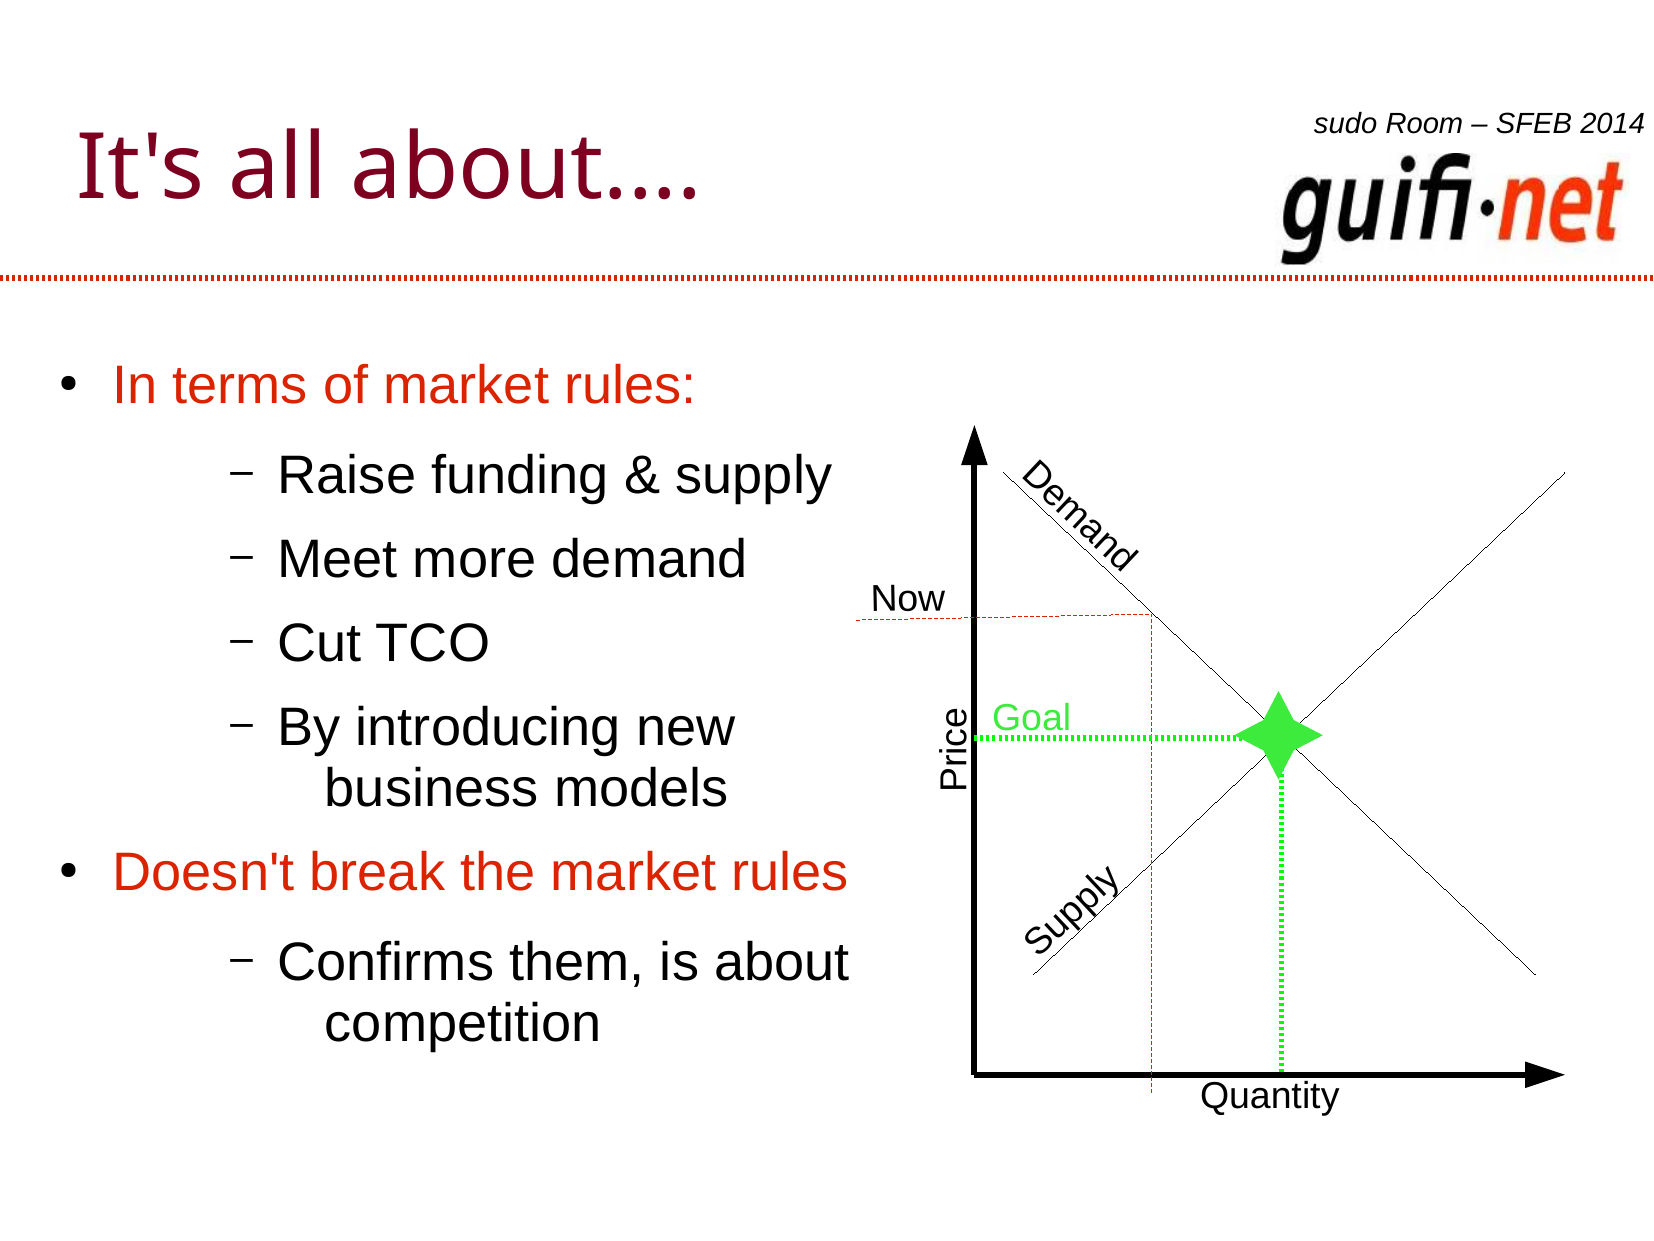

# It's all about....
sudo Room – SFEB 2014
In terms of market rules:
Raise funding & supply
Meet more demand
Cut TCO
By introducing new business models
Doesn't break the market rules
Confirms them, is about competition
Price
Demand
Supply
Now
Goal
Quantity